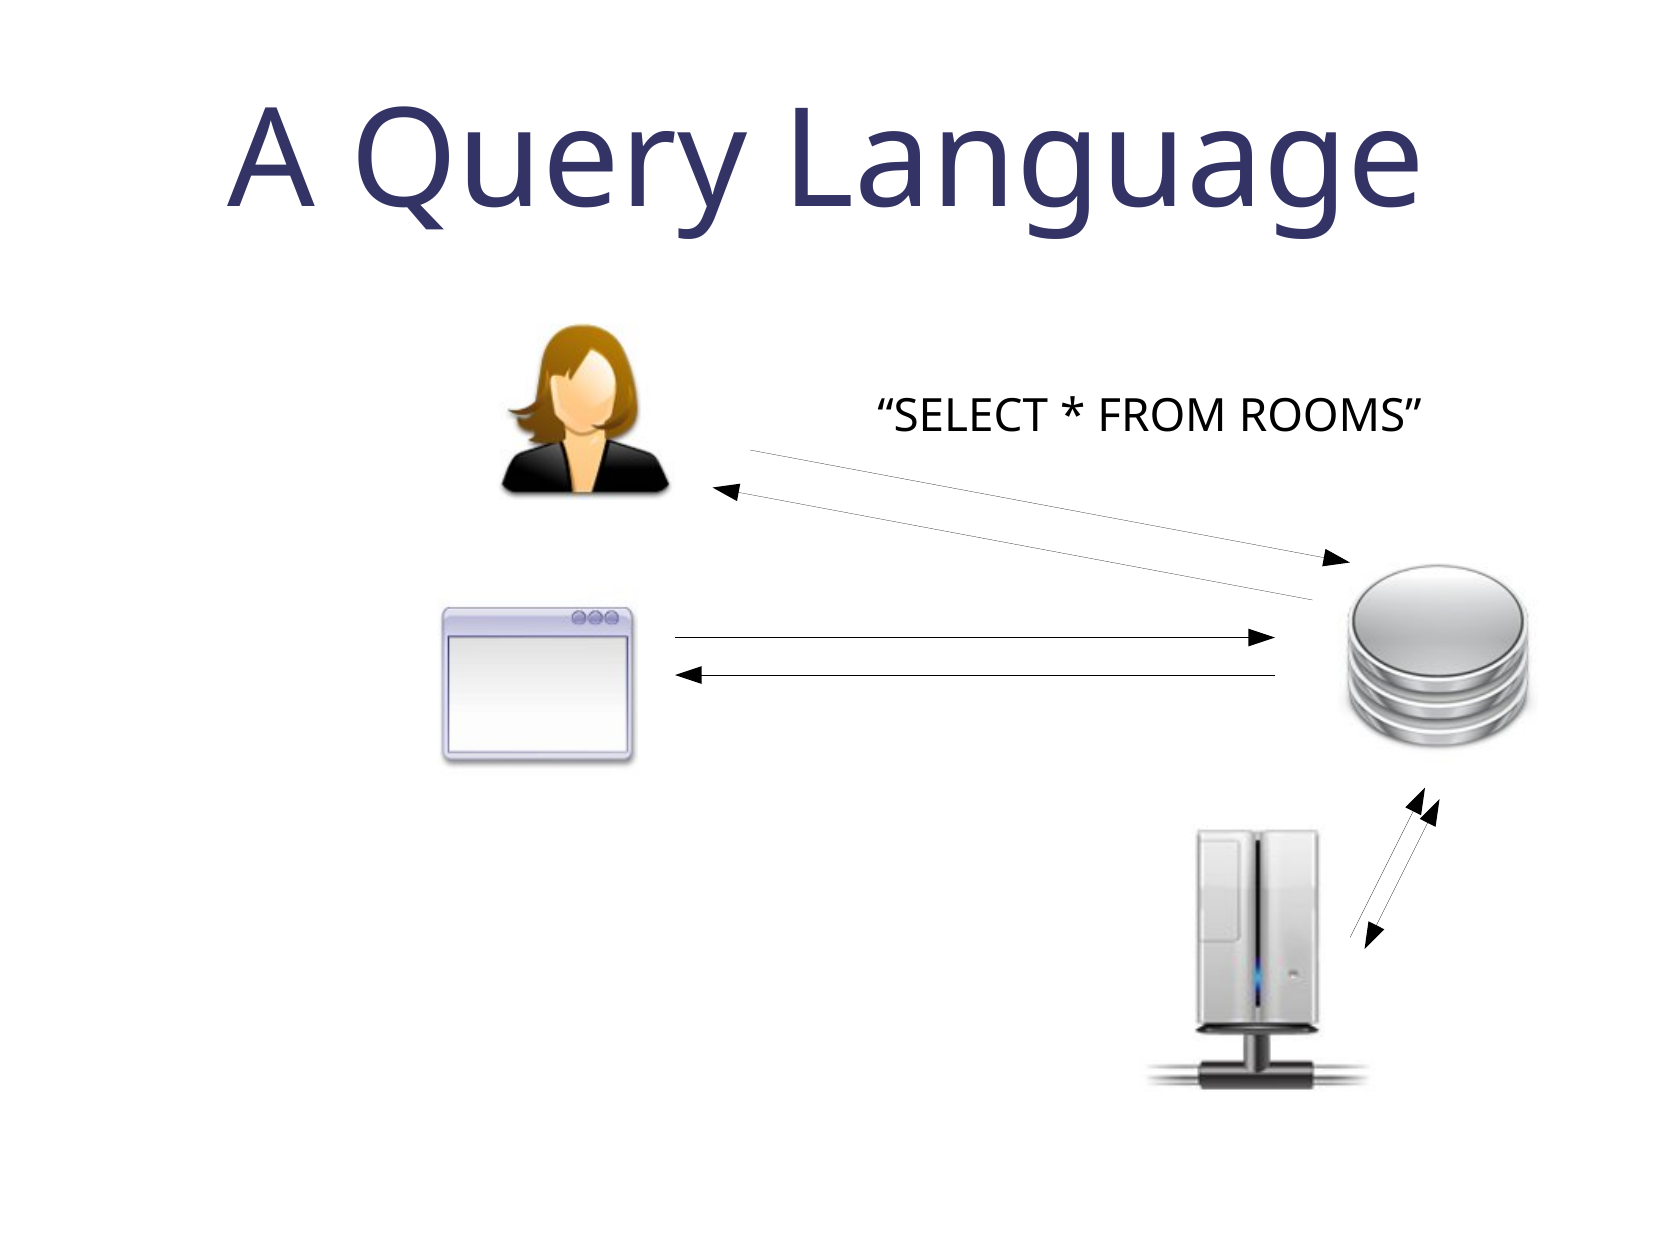

# A Query Language
“SELECT * FROM ROOMS”